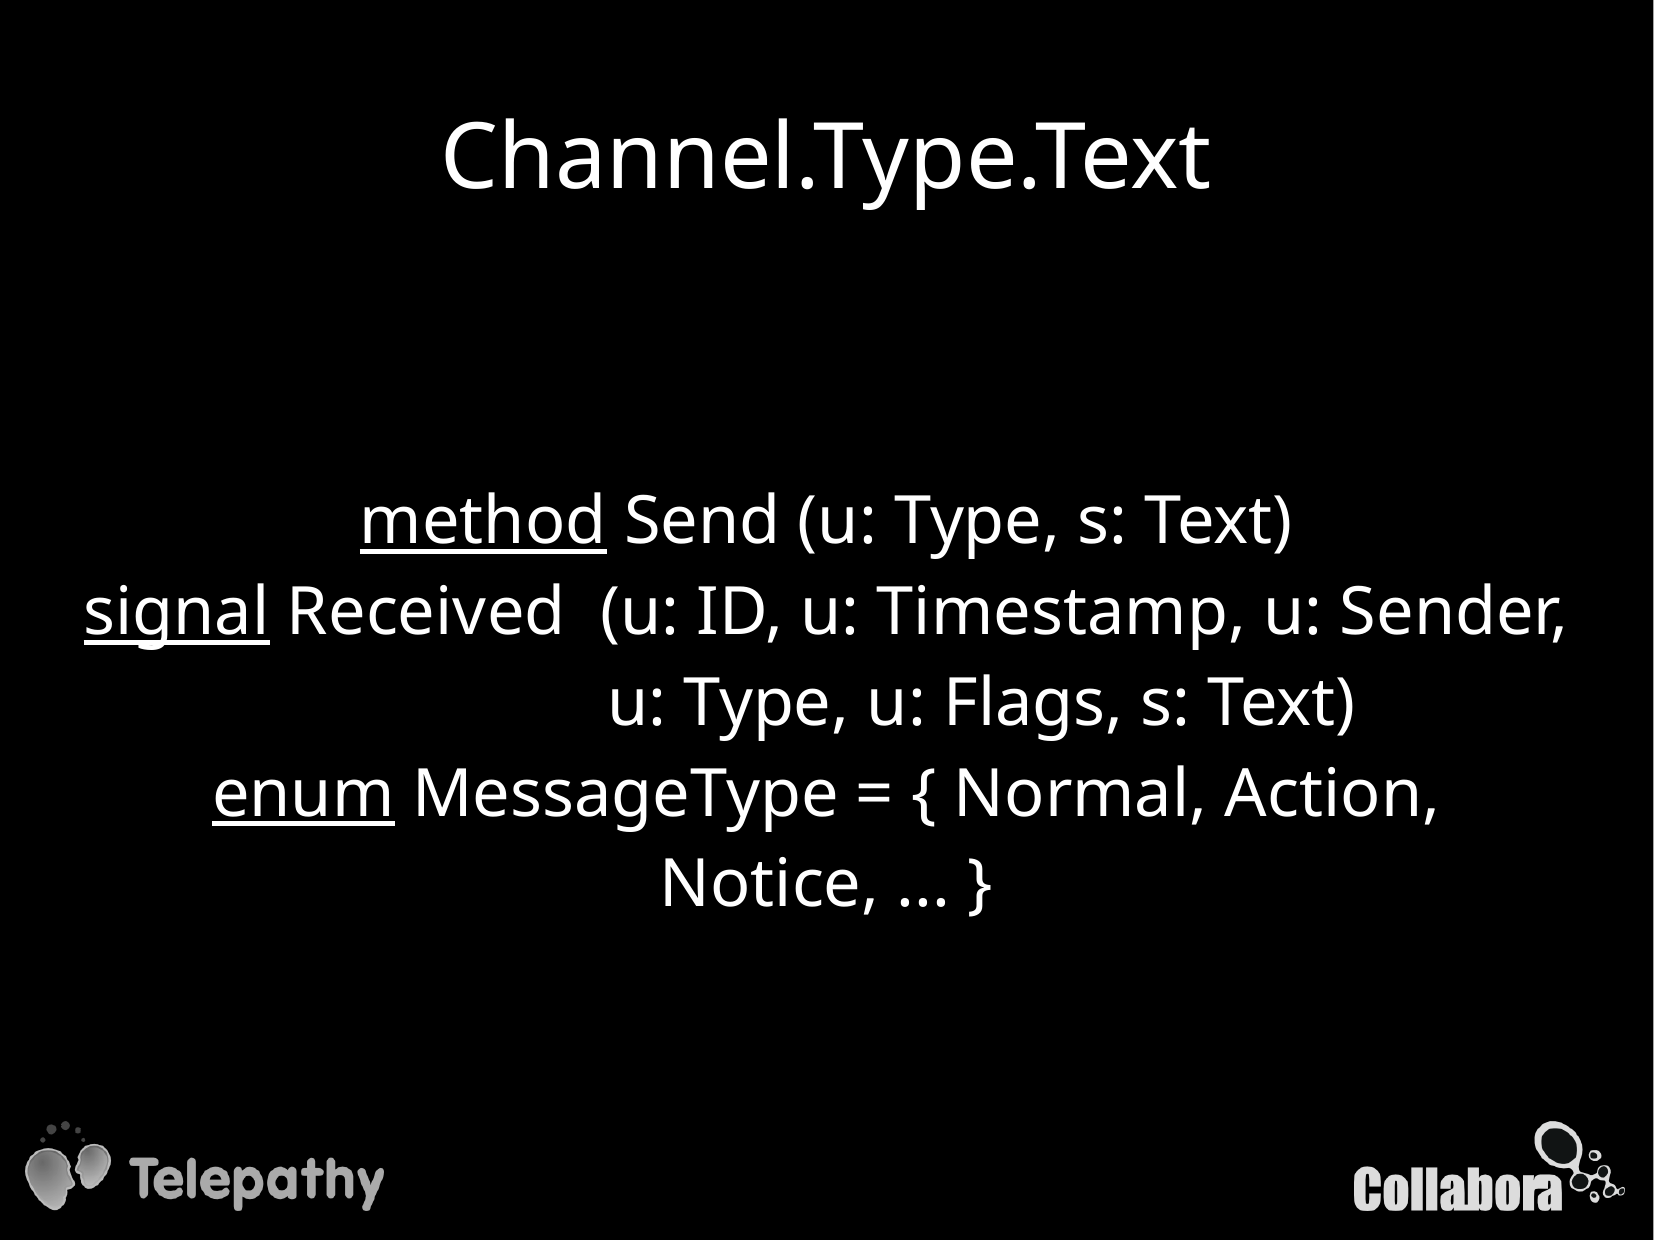

Channel.Type.Text
# method Send (u: Type, s: Text)
signal Received	(u: ID, u: Timestamp, u: Sender,
 u: Type, u: Flags, s: Text)
enum MessageType = { Normal, Action, Notice, ... }